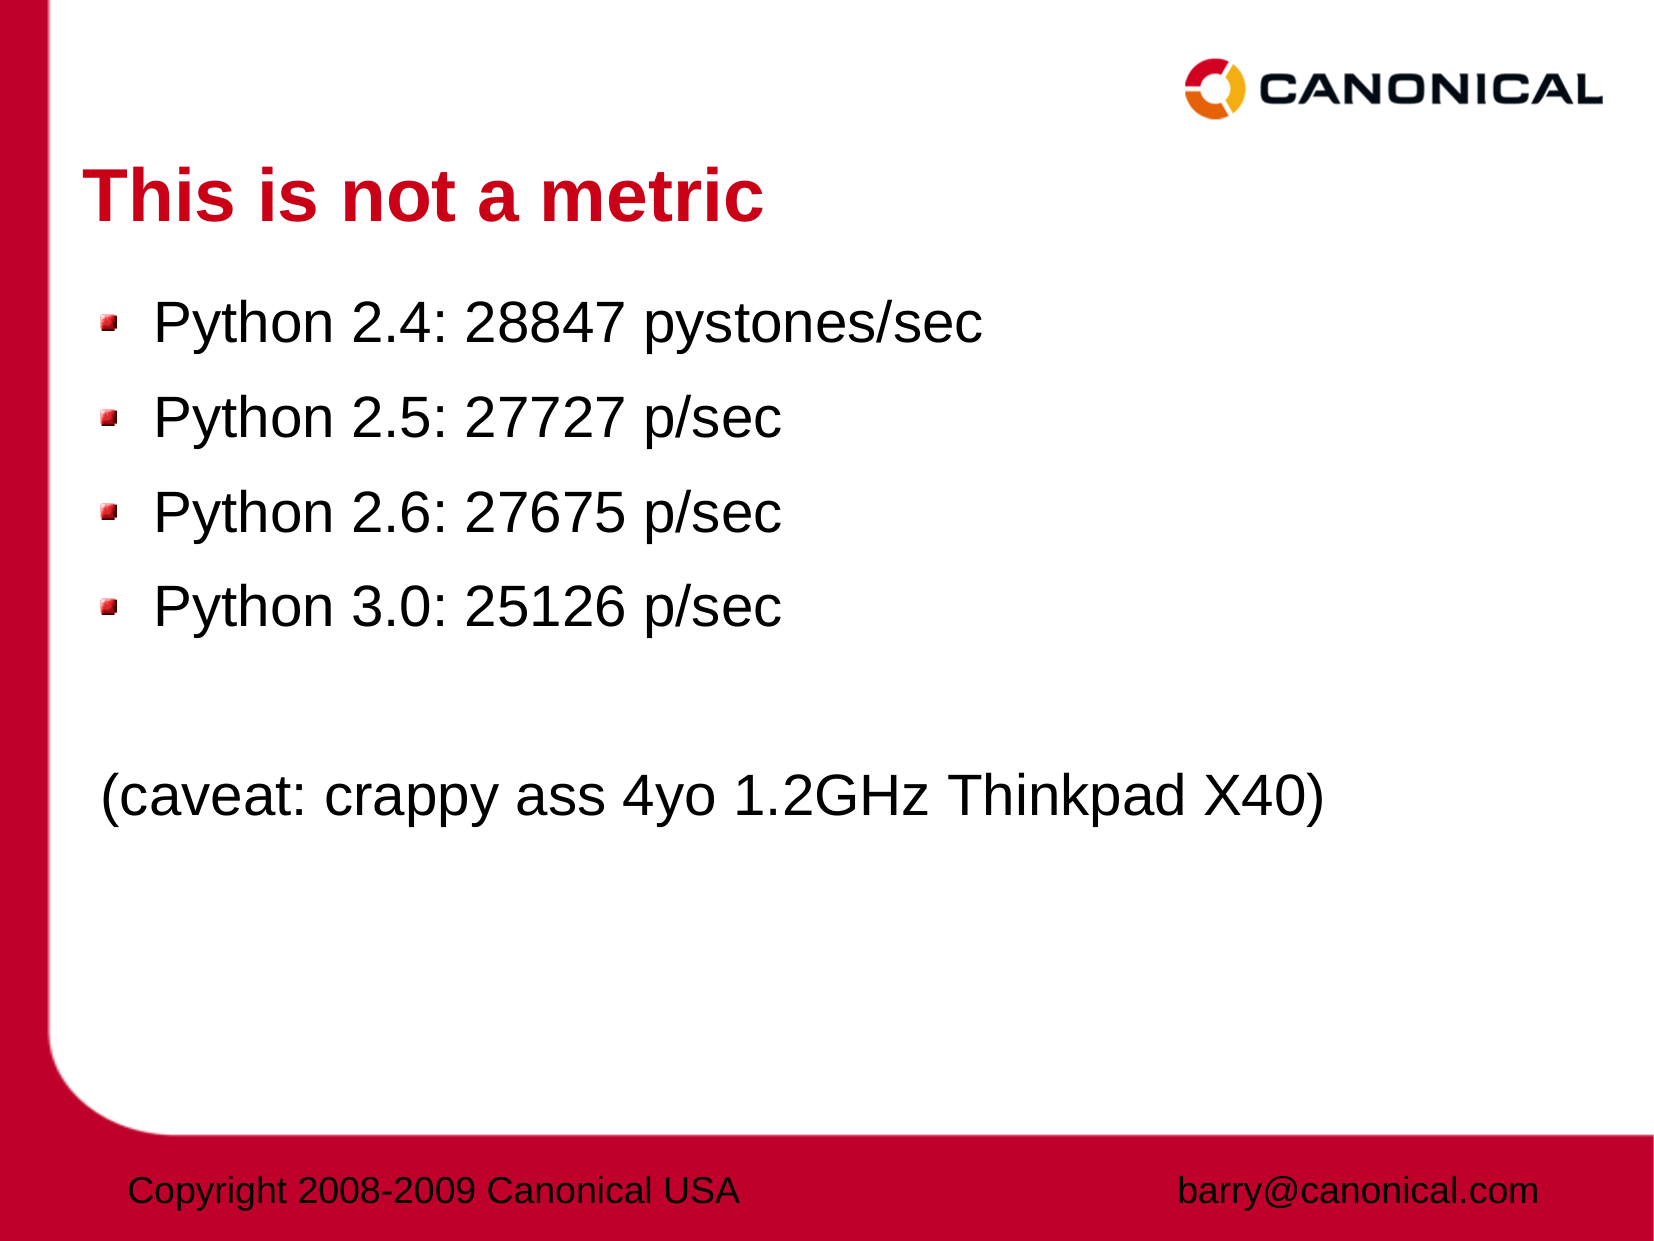

# This is not a metric
Python 2.4: 28847 pystones/sec
Python 2.5: 27727 p/sec
Python 2.6: 27675 p/sec
Python 3.0: 25126 p/sec
(caveat: crappy ass 4yo 1.2GHz Thinkpad X40)